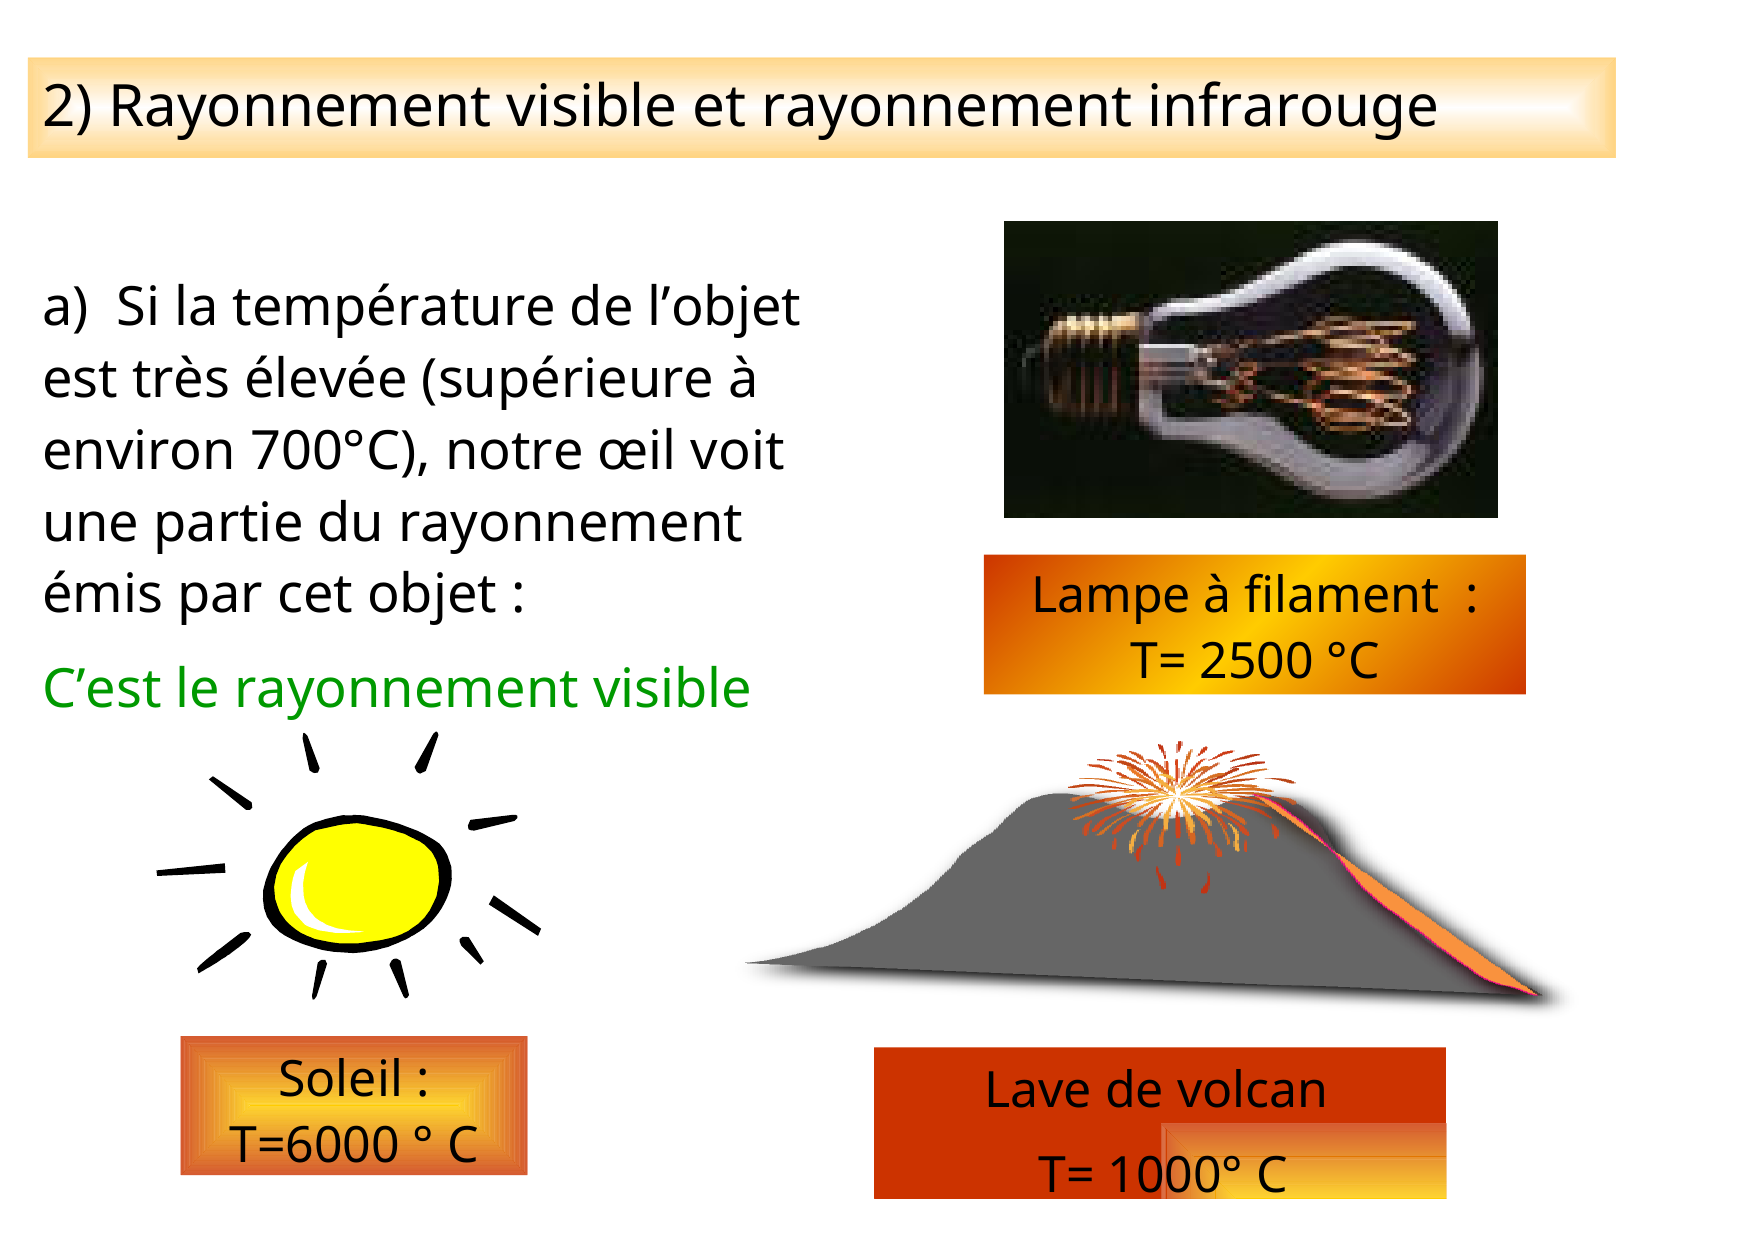

2) Rayonnement visible et rayonnement infrarouge
a) Si la température de l’objet est très élevée (supérieure à environ 700°C), notre œil voit une partie du rayonnement émis par cet objet :
C’est le rayonnement visible
Lampe à filament : T= 2500 °C
Soleil : T=6000 ° C
Lave de volcan
T= 1000° C